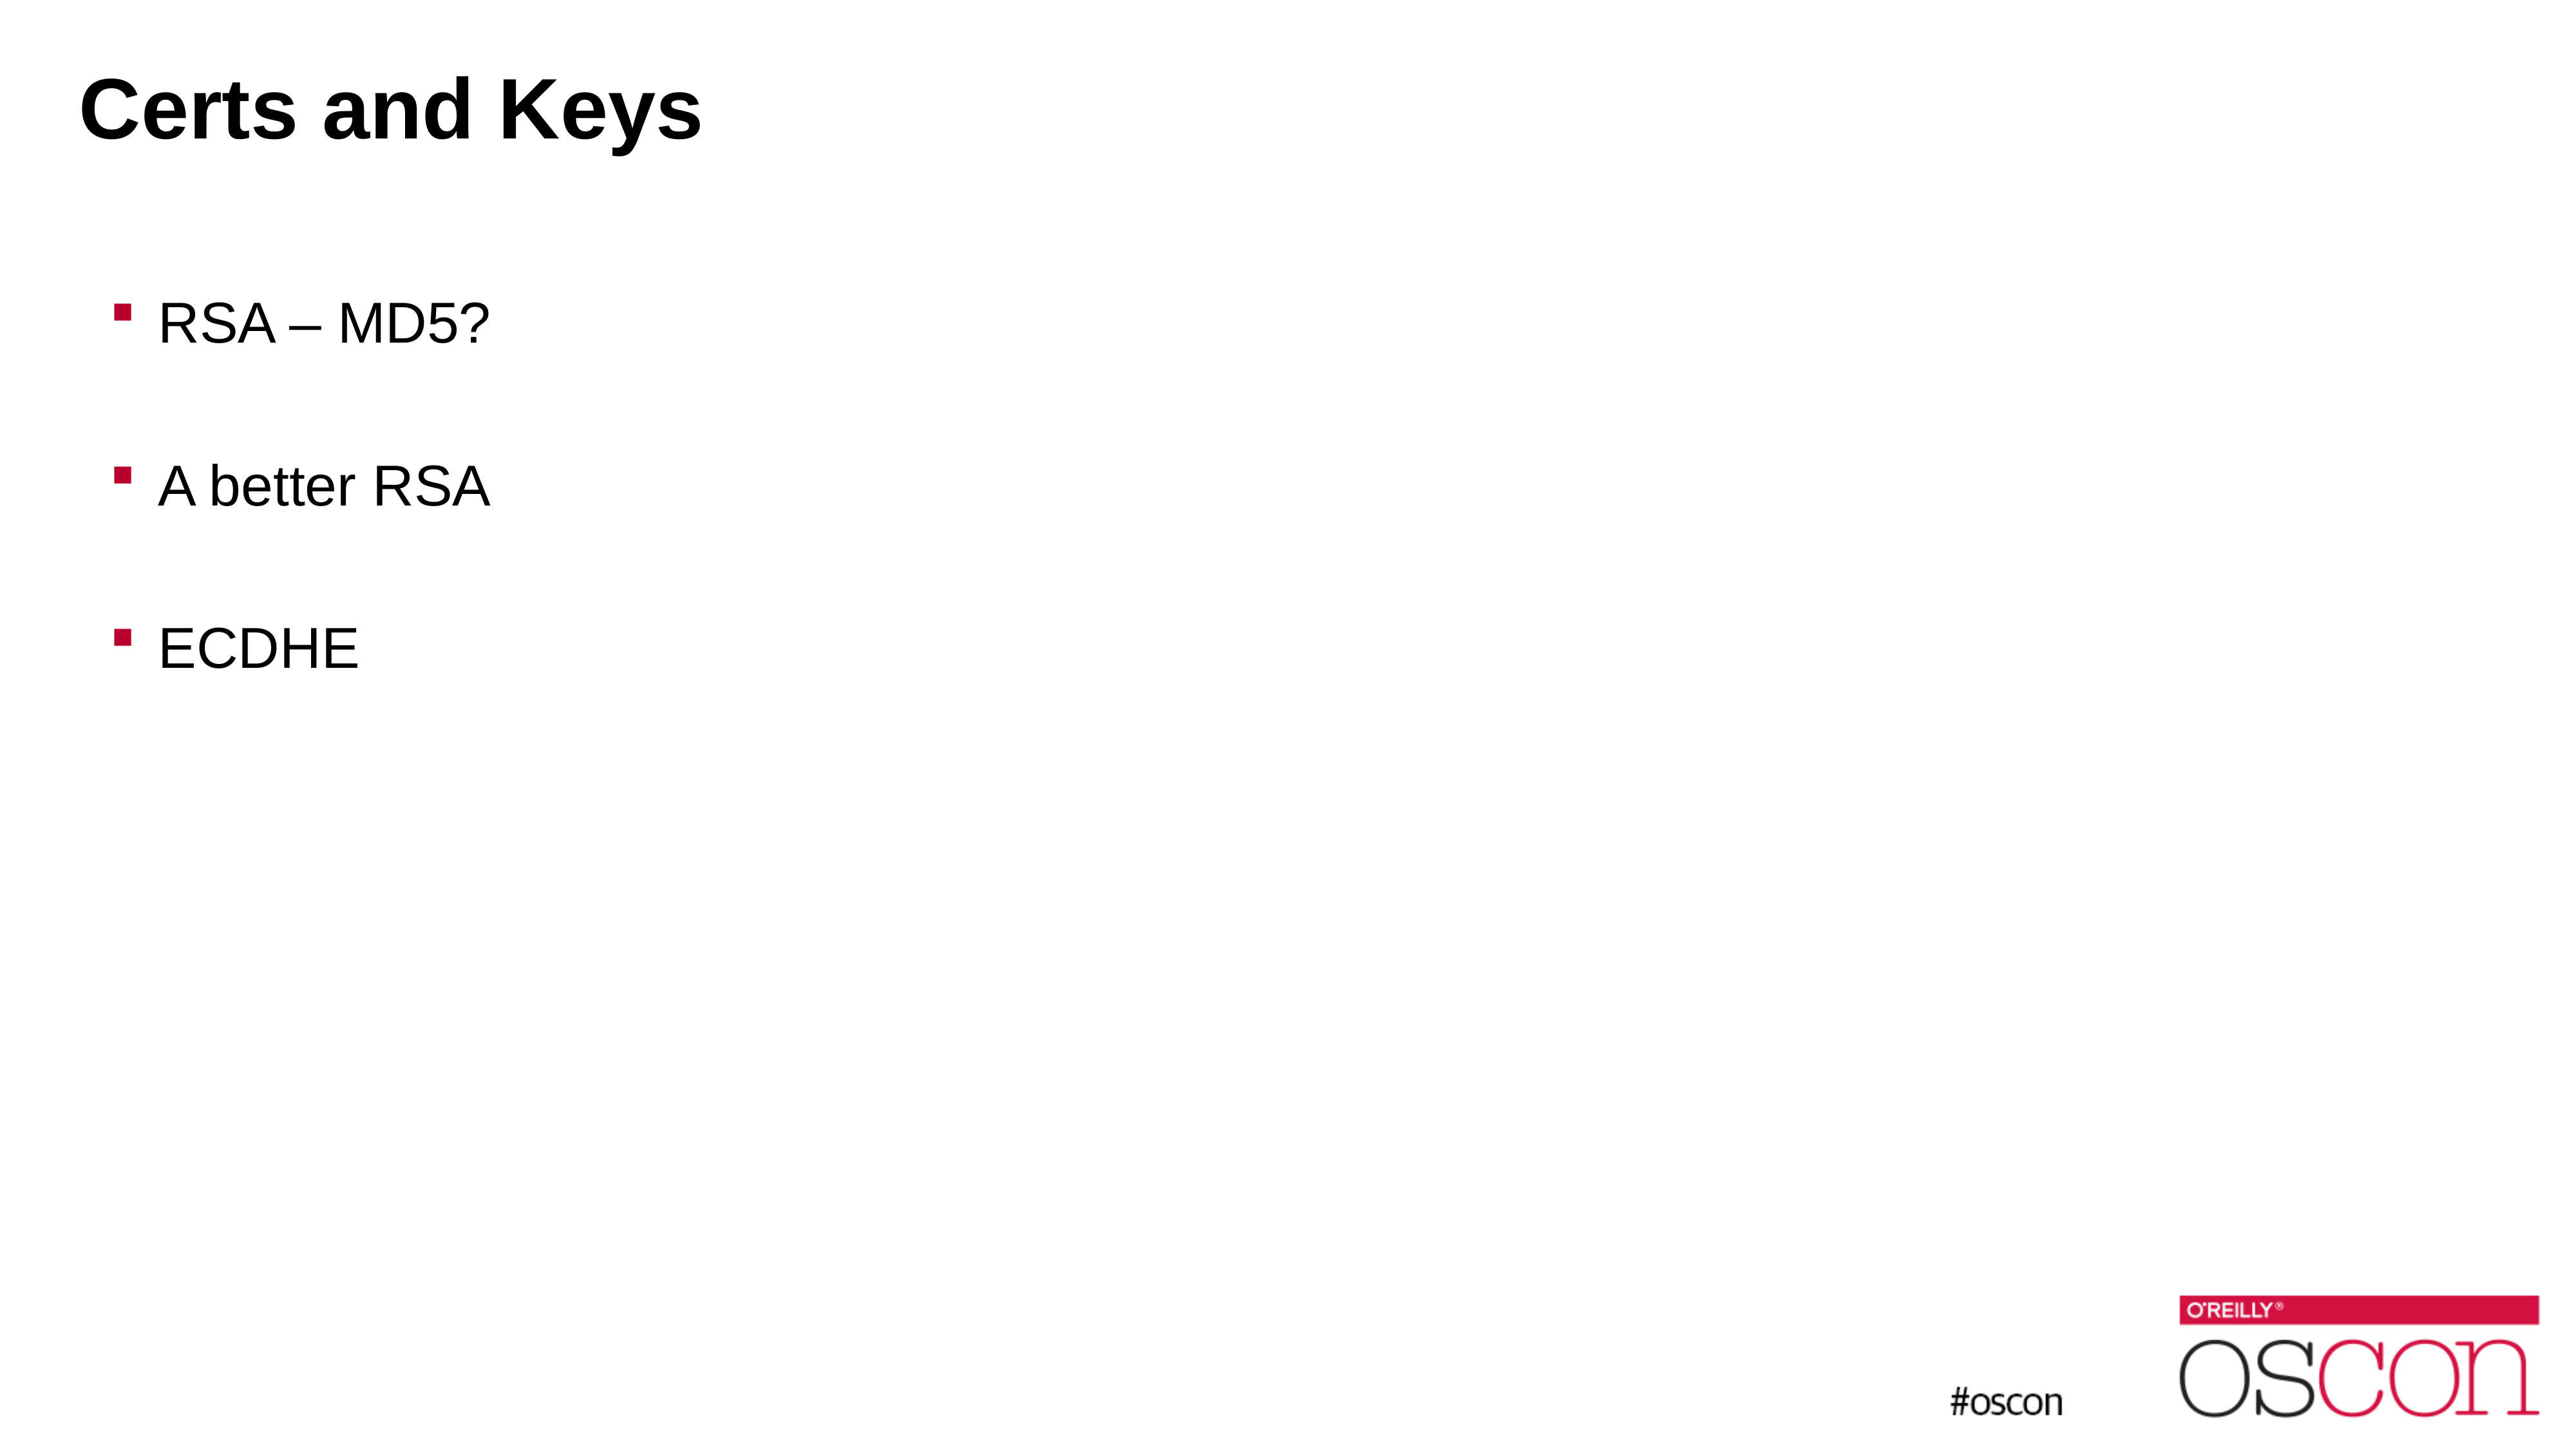

# Certs and Keys
RSA – MD5?
A better RSA
ECDHE